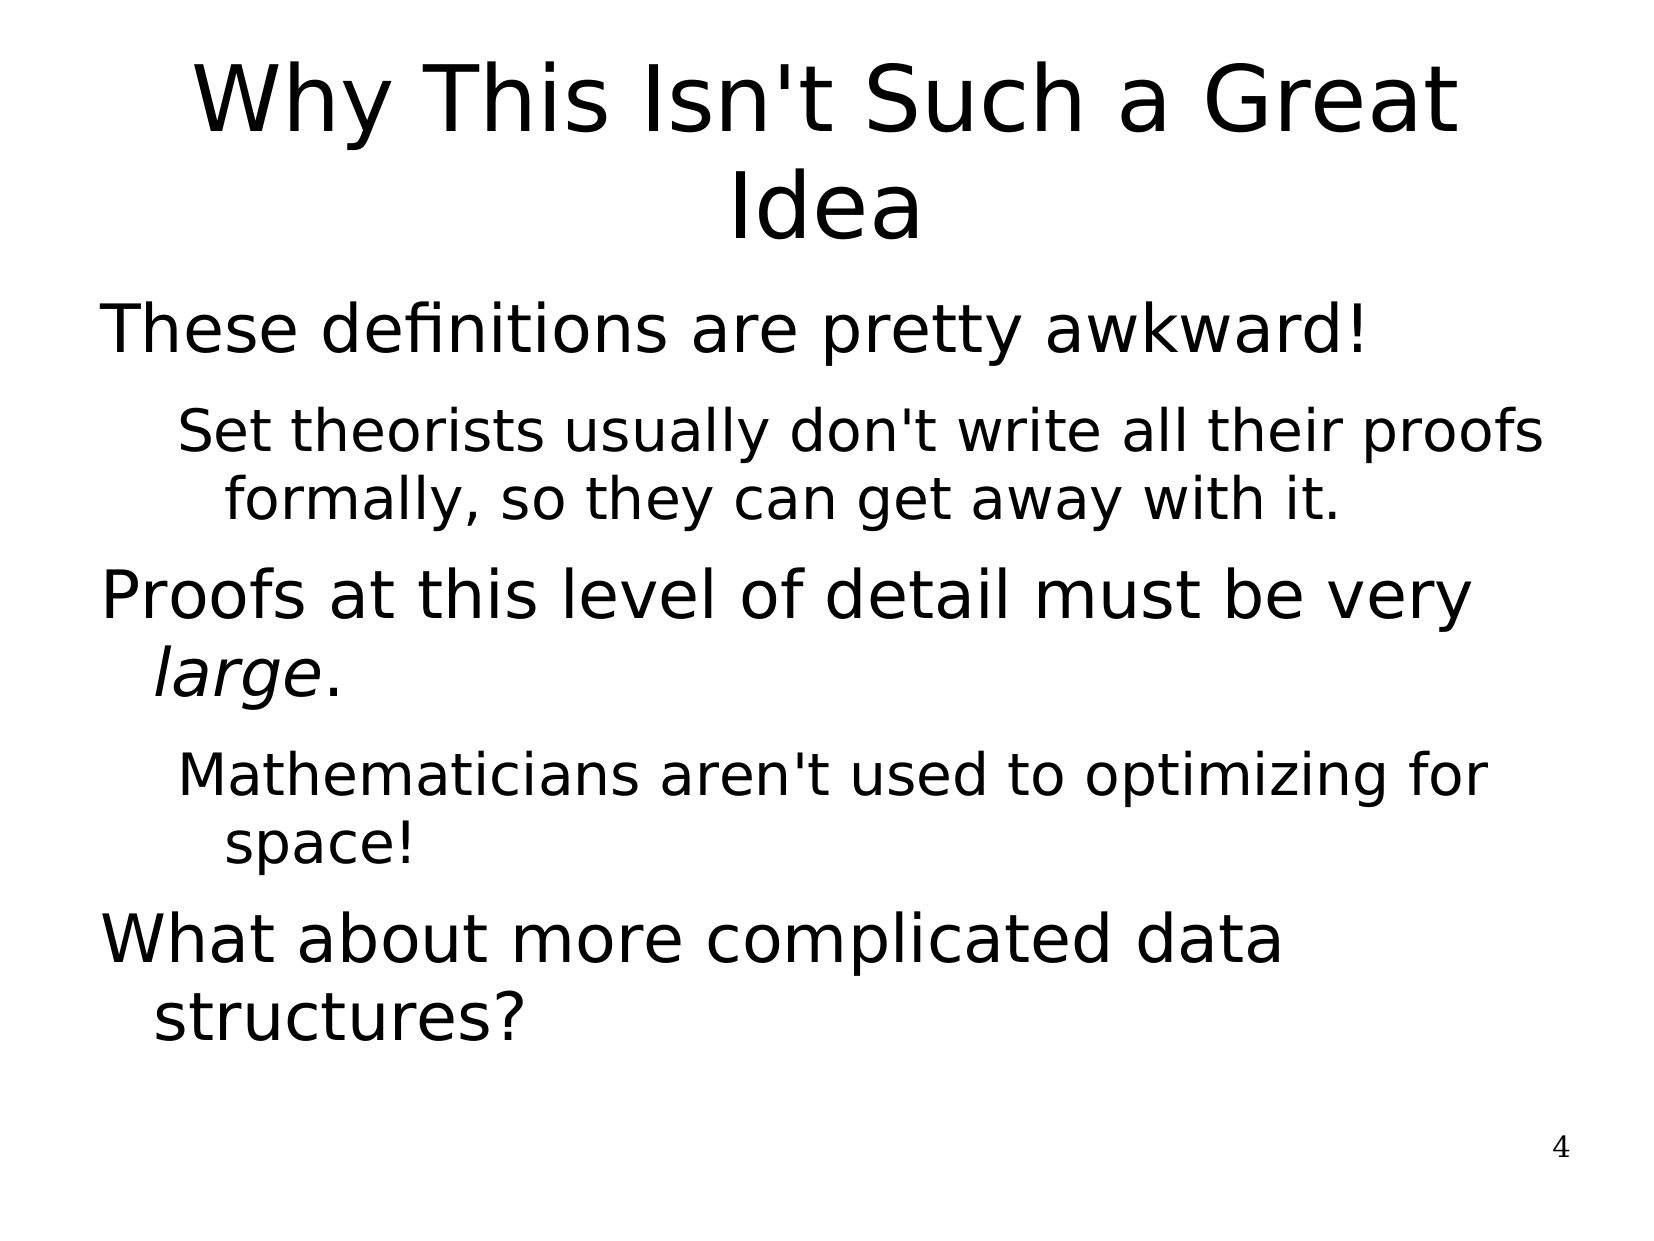

# Why This Isn't Such a Great Idea
These definitions are pretty awkward!
Set theorists usually don't write all their proofs formally, so they can get away with it.
Proofs at this level of detail must be very large.
Mathematicians aren't used to optimizing for space!
What about more complicated data structures?
4